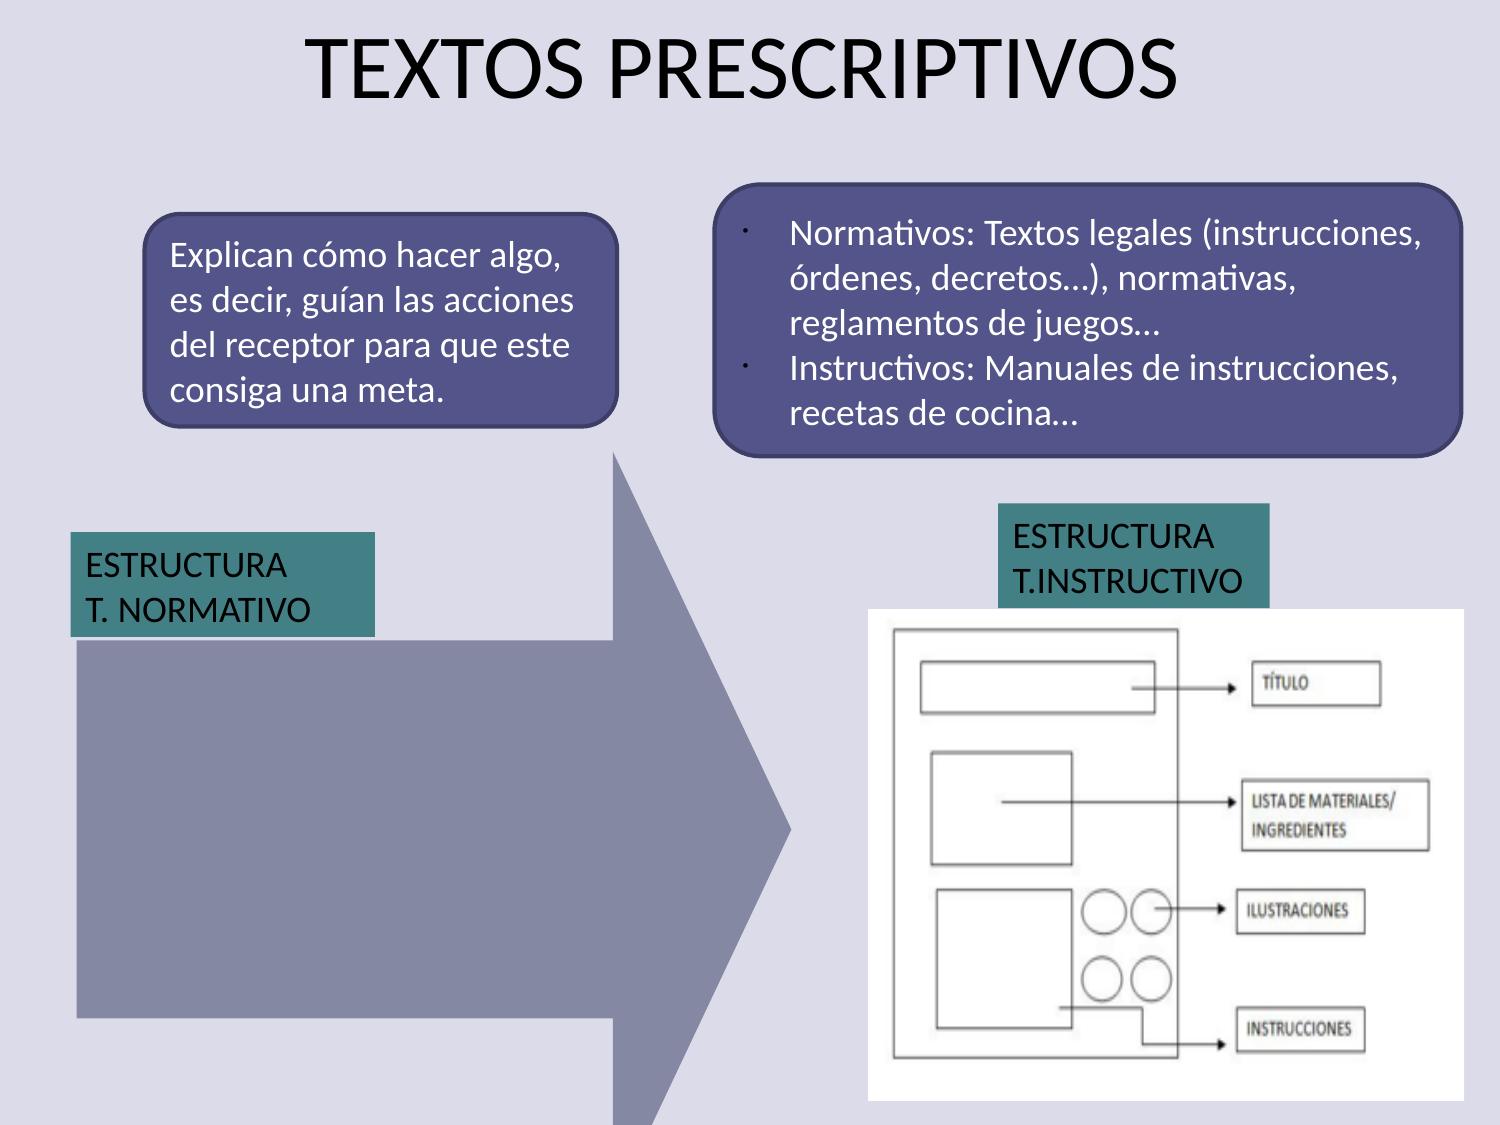

# TEXTOS PRESCRIPTIVOS
Normativos: Textos legales (instrucciones, órdenes, decretos…), normativas, reglamentos de juegos…
Instructivos: Manuales de instrucciones, recetas de cocina…
Explican cómo hacer algo, es decir, guían las acciones del receptor para que este consiga una meta.
ESTRUCTURA T.INSTRUCTIVO
ESTRUCTURA
T. NORMATIVO
PROGRAMA
(Secuencia de órdenes, instrucciones o normas)
OBJETO (Título)